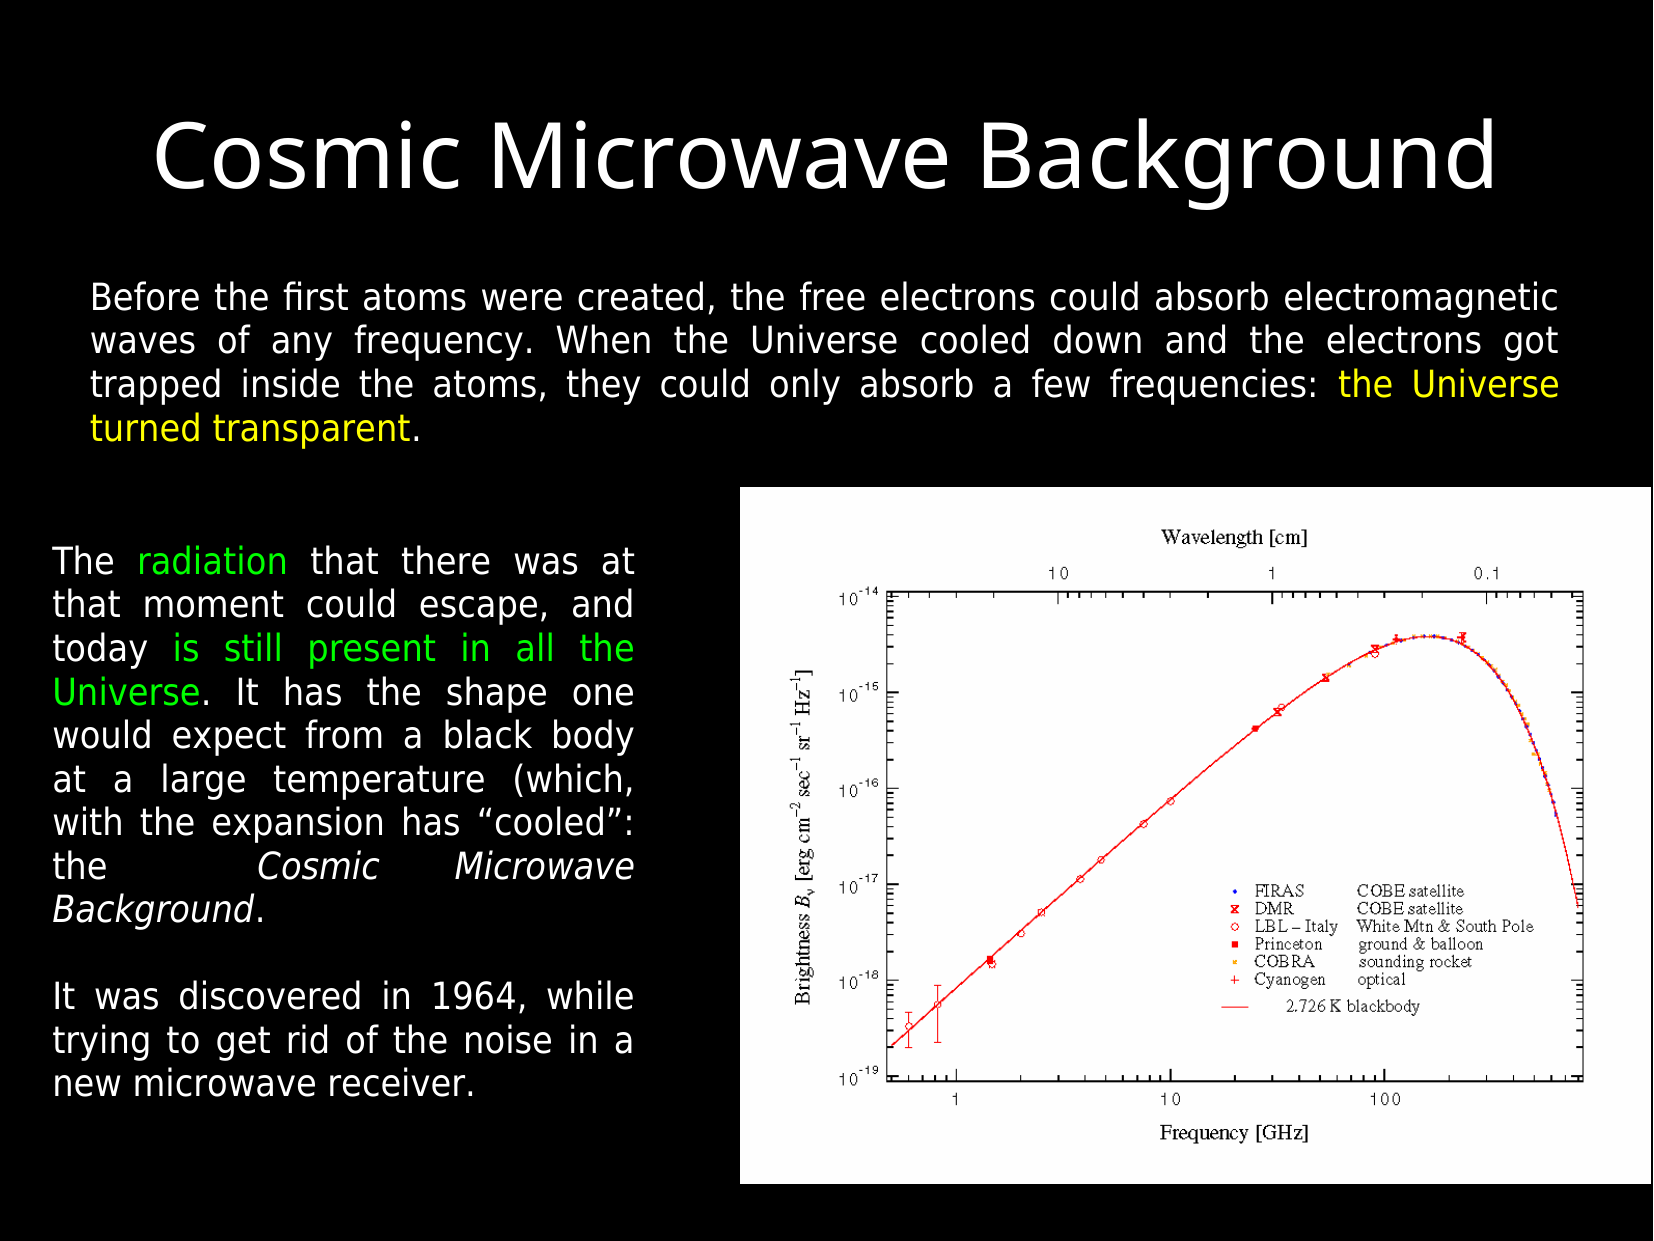

# Cosmic Microwave Background
Before the first atoms were created, the free electrons could absorb electromagnetic waves of any frequency. When the Universe cooled down and the electrons got trapped inside the atoms, they could only absorb a few frequencies: the Universe turned transparent.
The radiation that there was at that moment could escape, and today is still present in all the Universe. It has the shape one would expect from a black body at a large temperature (which, with the expansion has “cooled”: the Cosmic Microwave Background.
It was discovered in 1964, while trying to get rid of the noise in a new microwave receiver.